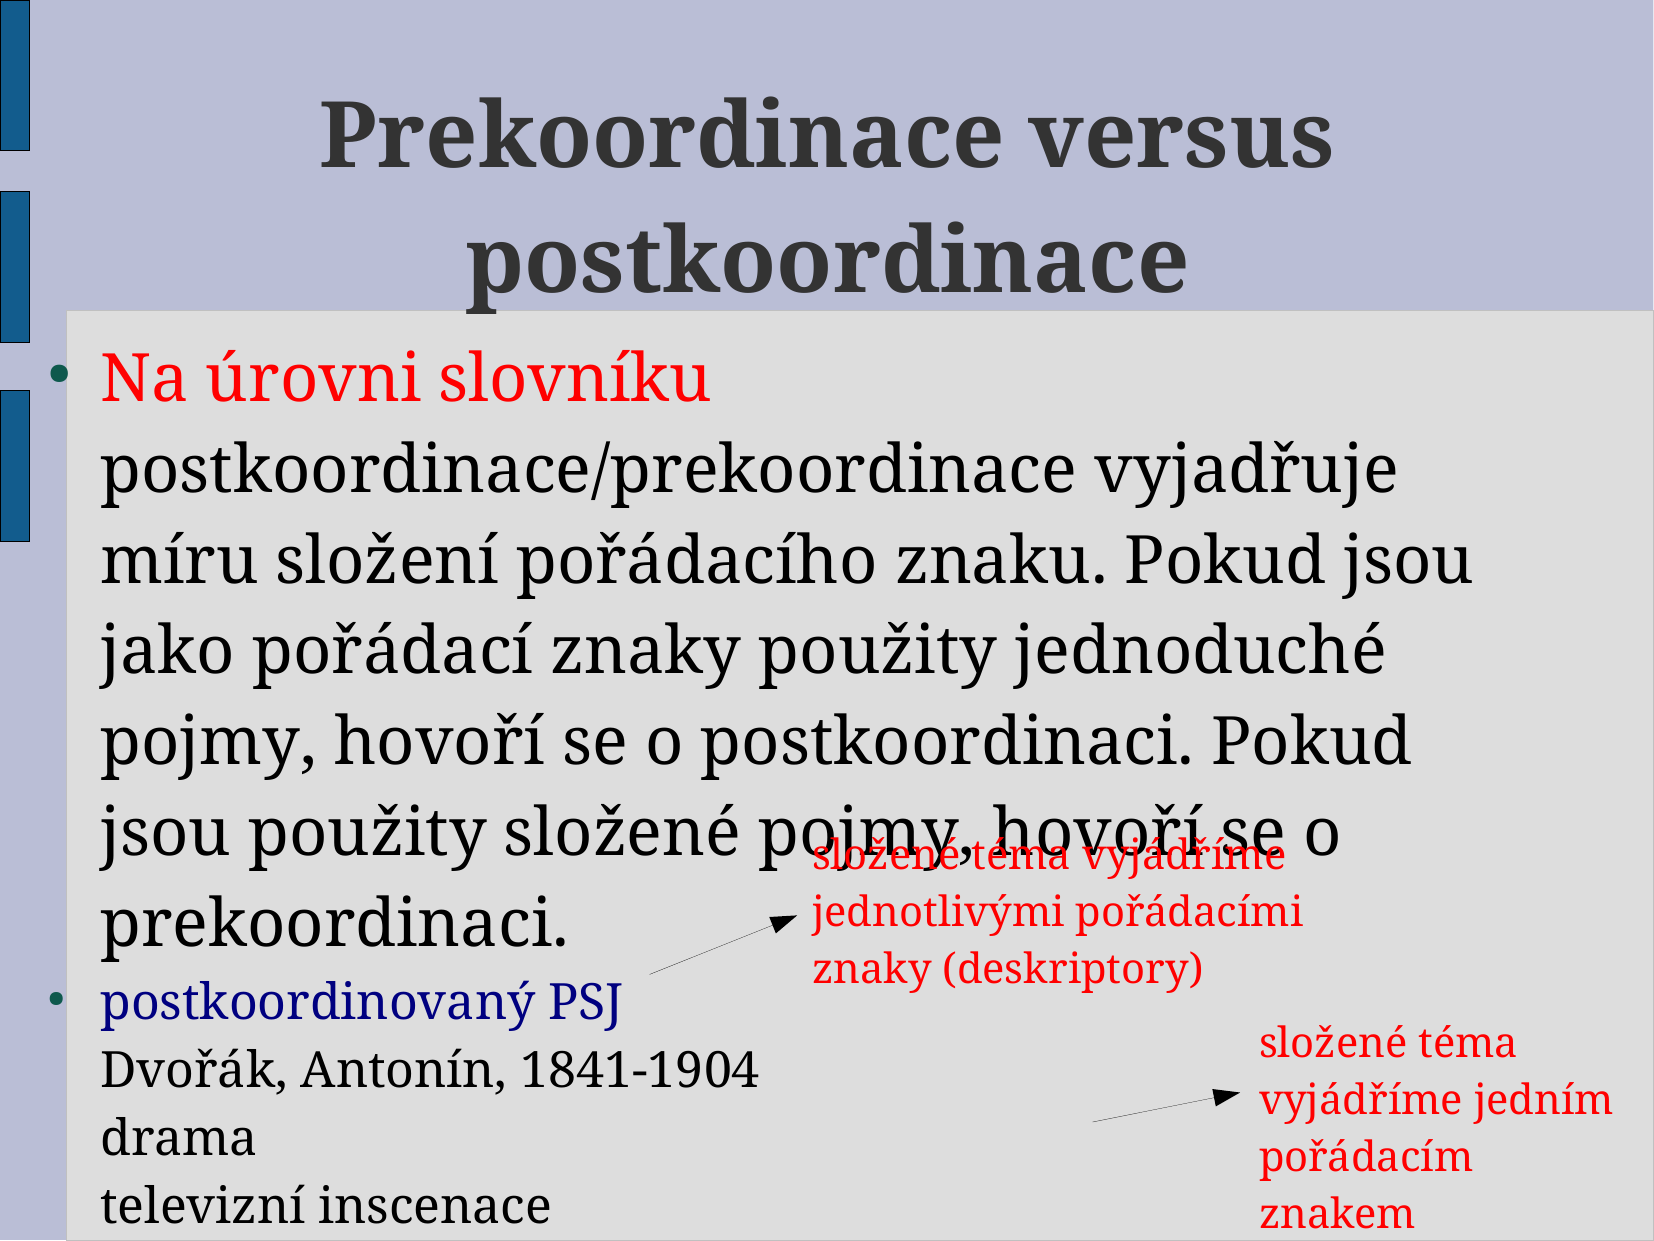

# Prekoordinace versus postkoordinace
Na úrovni slovníku postkoordinace/prekoordinace vyjadřuje míru složení pořádacího znaku. Pokud jsou jako pořádací znaky použity jednoduché pojmy, hovoří se o postkoordinaci. Pokud jsou použity složené pojmy, hovoří se o prekoordinaci.
postkoordinovaný PSJ
Dvořák, Antonín, 1841-1904
drama
televizní inscenace
bibliografie
prekoordinovaný PSJ
Dvořák, Antonín – hry divadelní a televizní – bibliografie
(dramatik)
složené téma vyjádříme jednotlivými pořádacími znaky (deskriptory)
složené téma vyjádříme jedním pořádacím znakem (předmětové heslo)